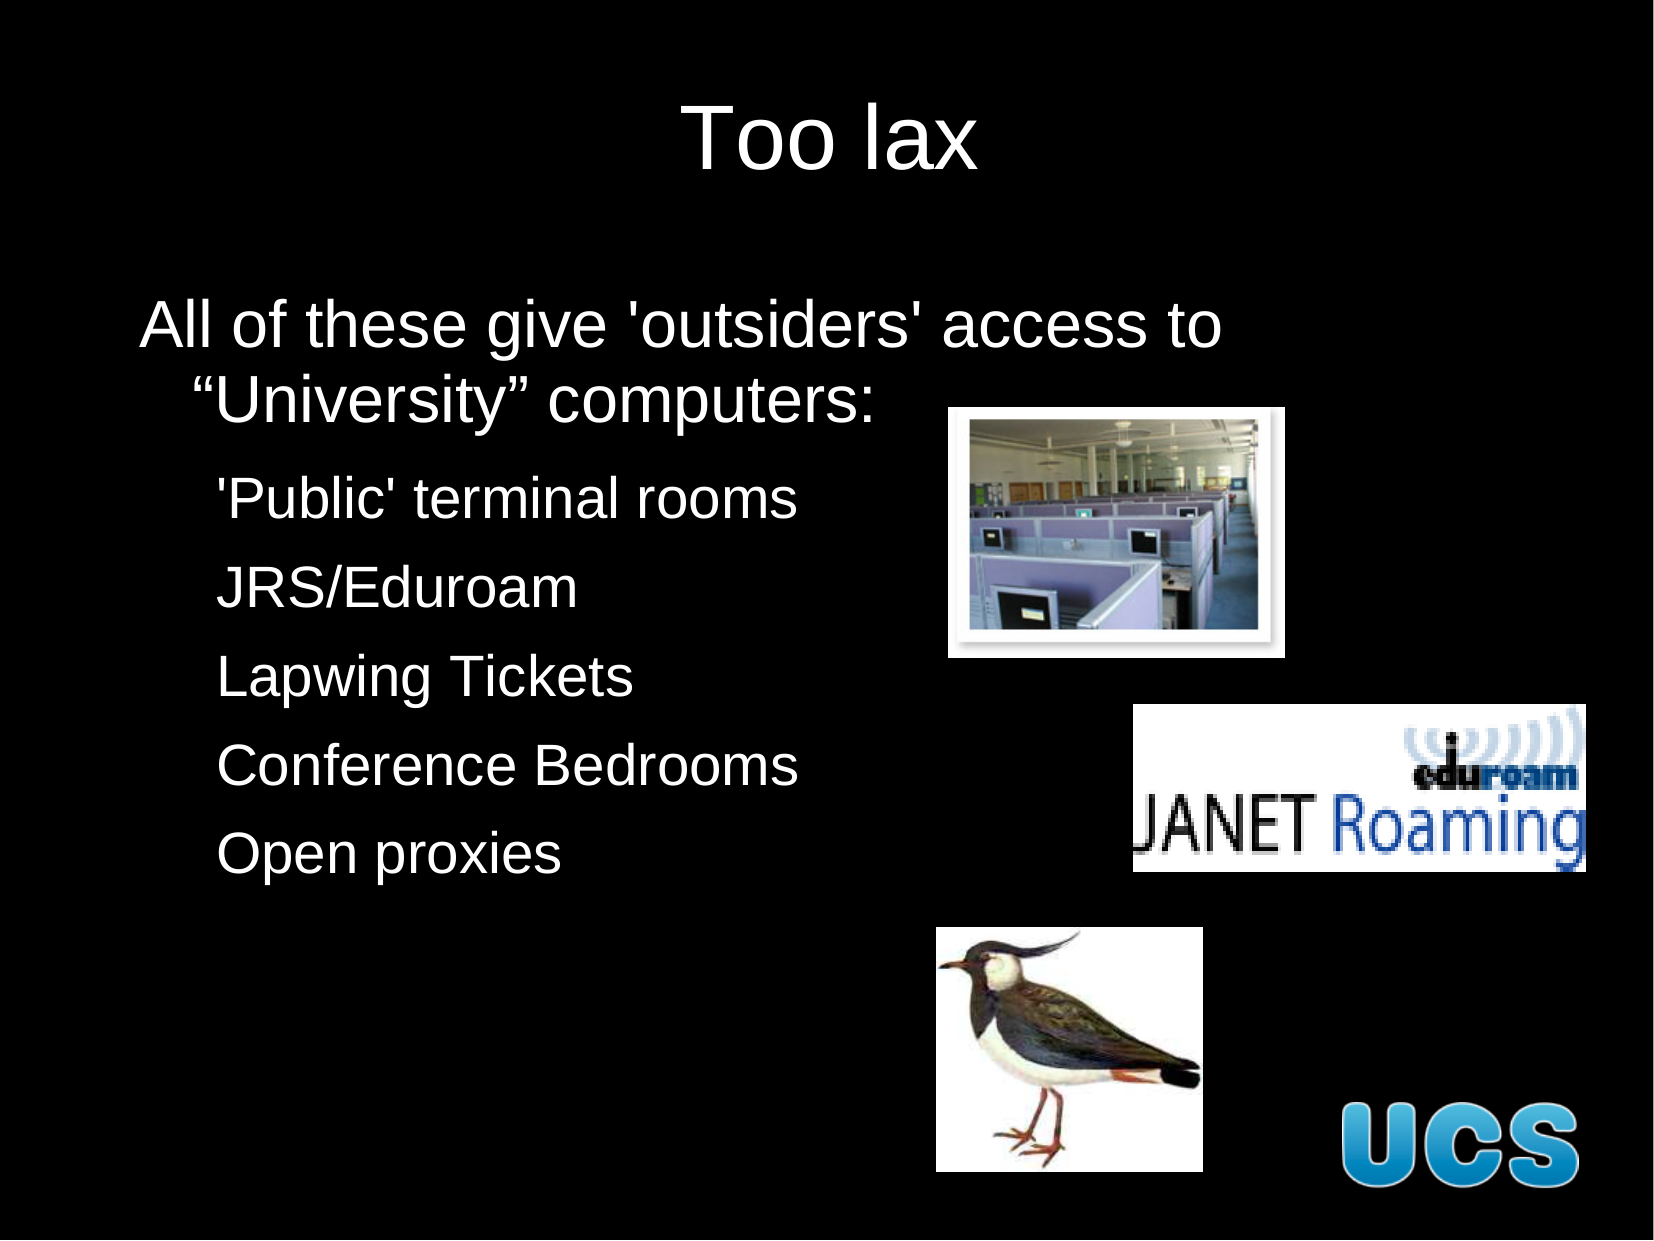

# Too lax
All of these give 'outsiders' access to “University” computers:
'Public' terminal rooms
JRS/Eduroam
Lapwing Tickets
Conference Bedrooms
Open proxies